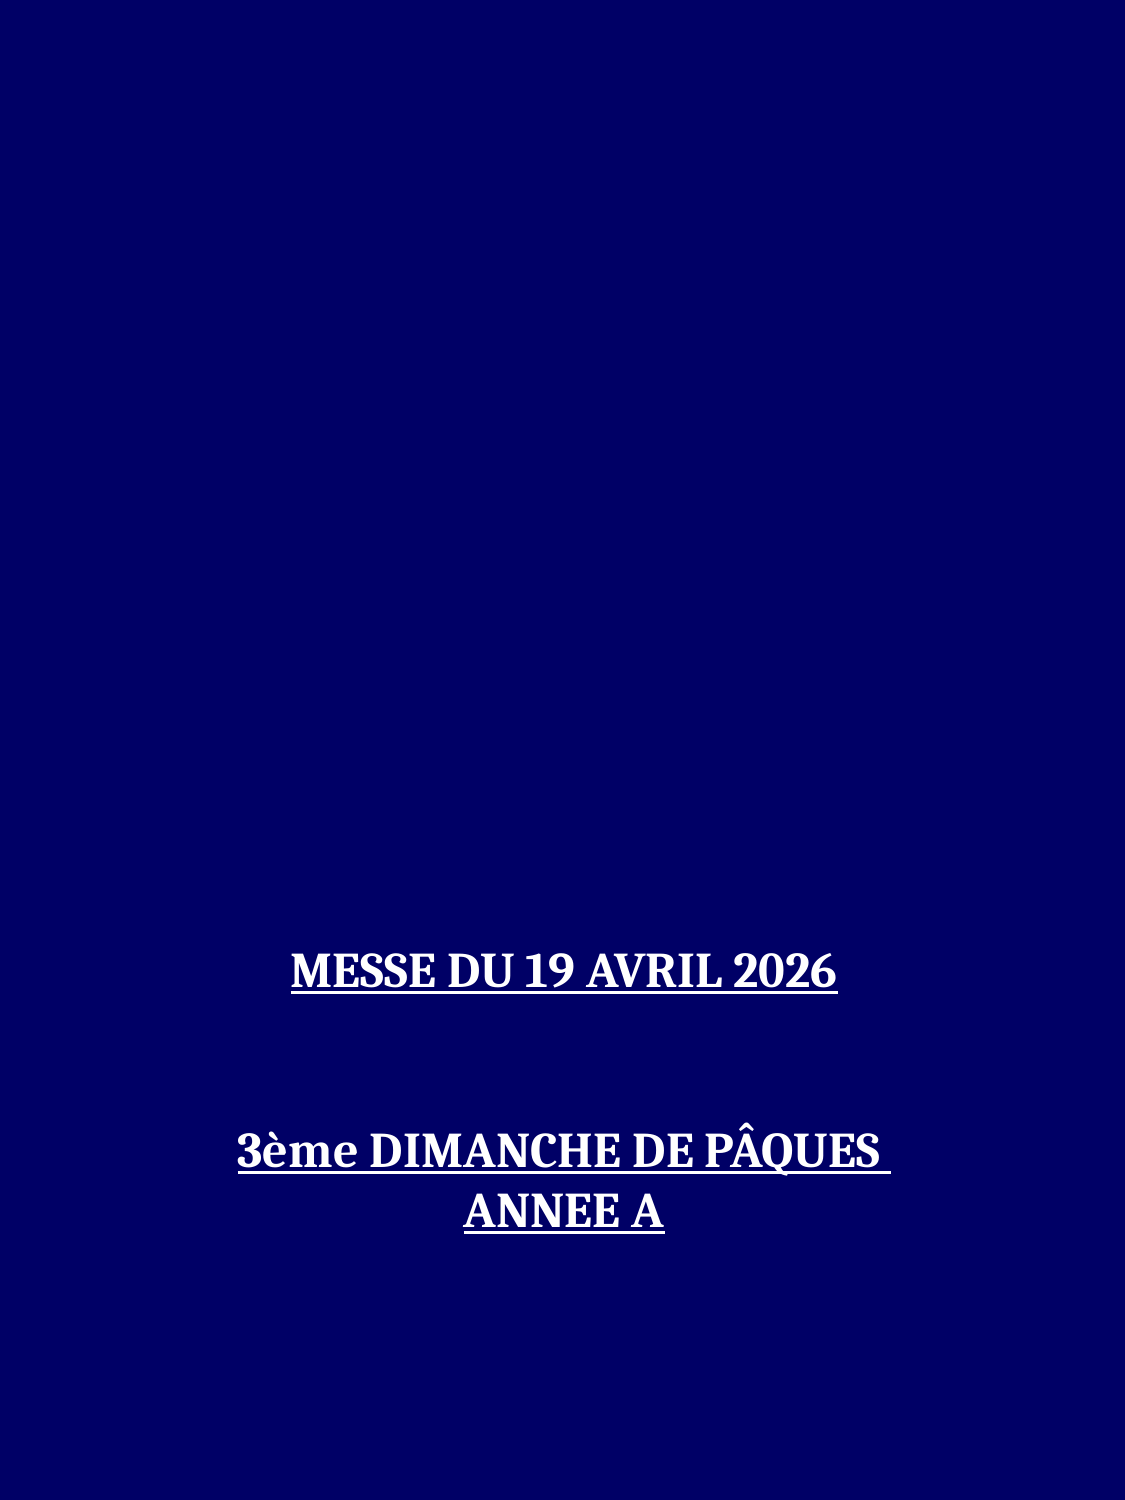

MESSE DU 19 AVRIL 2026
3ème DIMANCHE DE PÂQUES
ANNEE A